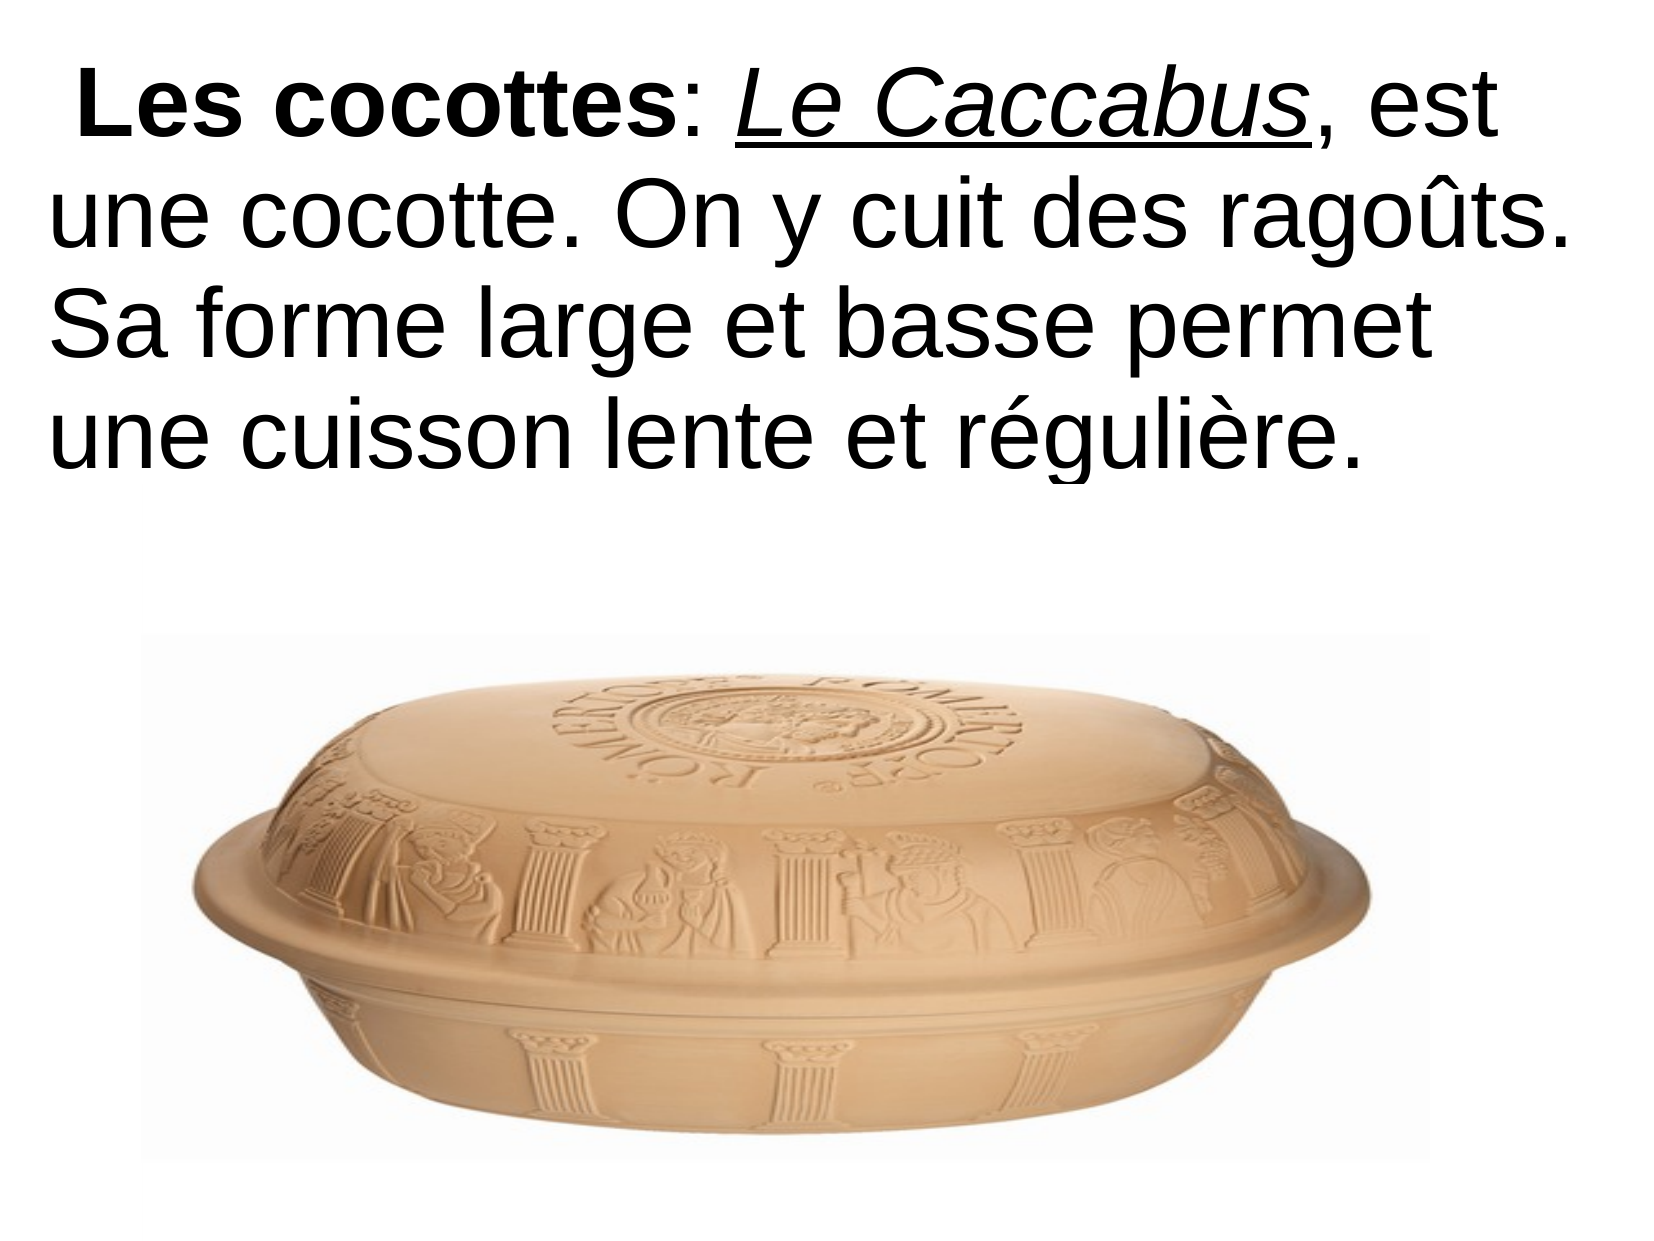

# Les cocottes: Le Caccabus, est une cocotte. On y cuit des ragoûts. Sa forme large et basse permet une cuisson lente et régulière.